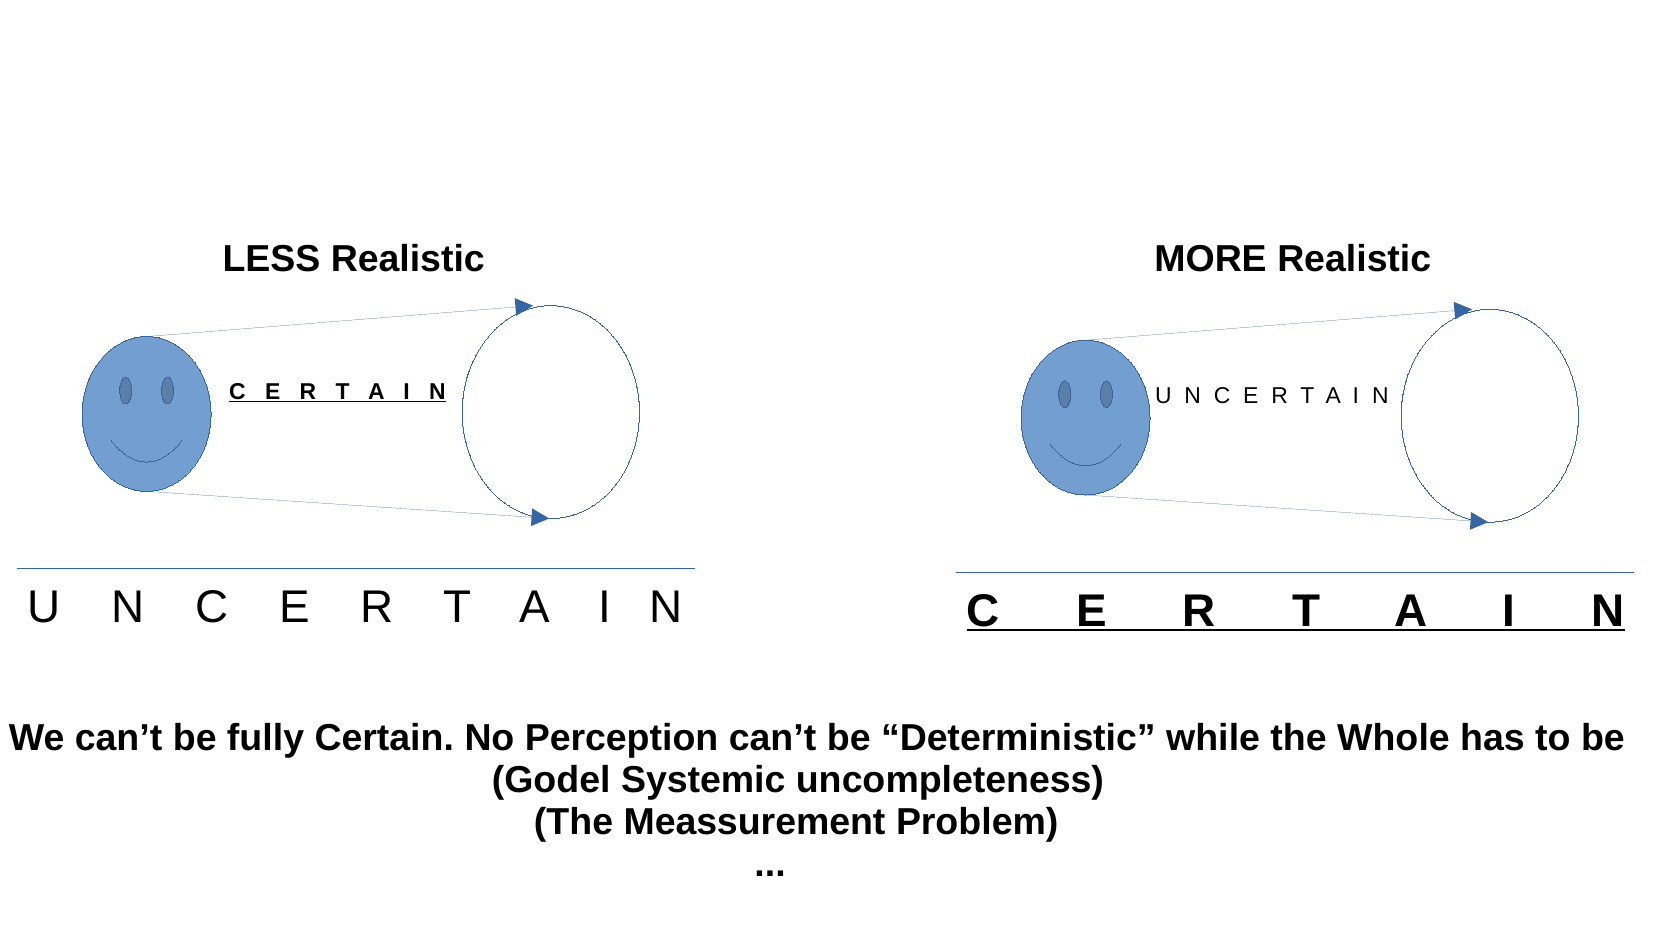

LESS Realistic MORE Realistic
 C E R T A I N
U N C E R T A I N
U N C E R T A I N
C E R T A I N
We can’t be fully Certain. No Perception can’t be “Deterministic” while the Whole has to be
 (Godel Systemic uncompleteness)
 (The Meassurement Problem)
 ...